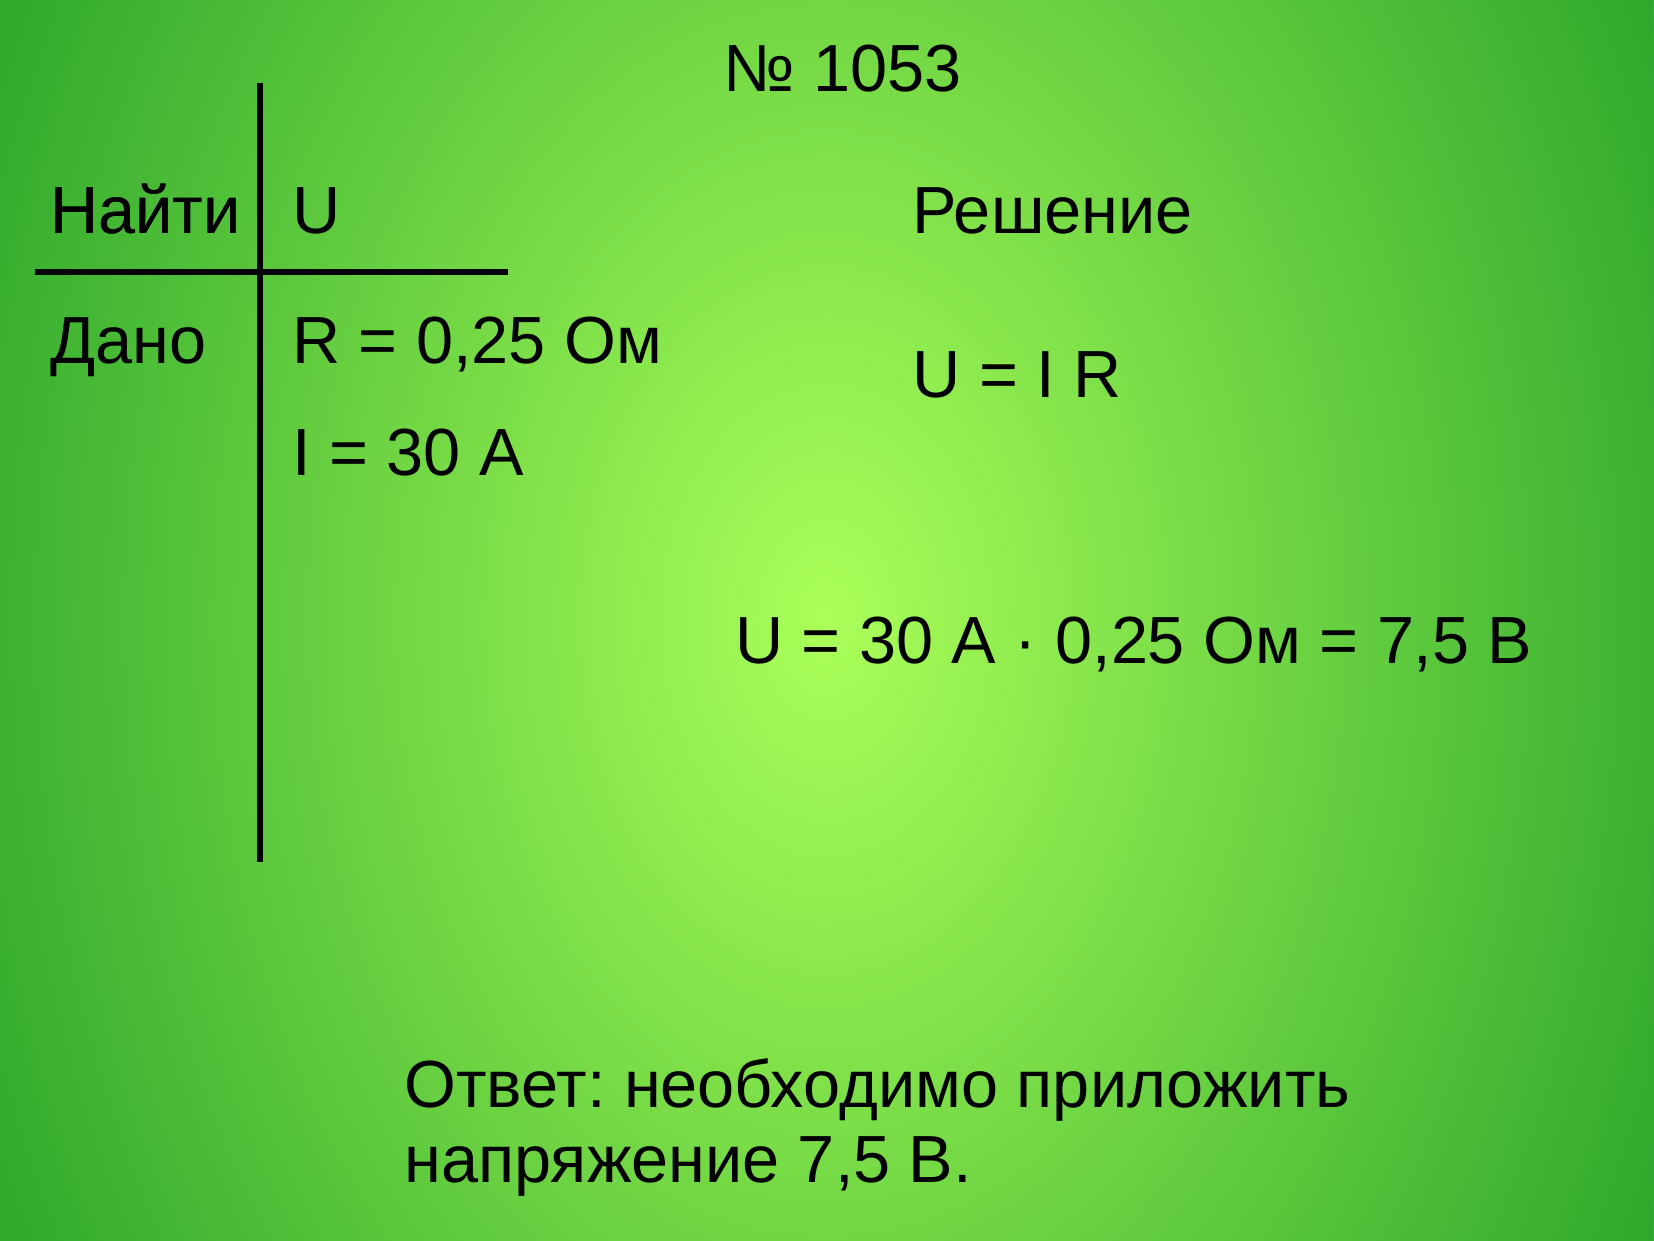

№ 1053
Найти
Найти
U
Решение
Дано
R = 0,25 Ом
U = I R
I = 30 А
U = 30 А · 0,25 Ом = 7,5 В
Ответ: необходимо приложить напряжение 7,5 В.